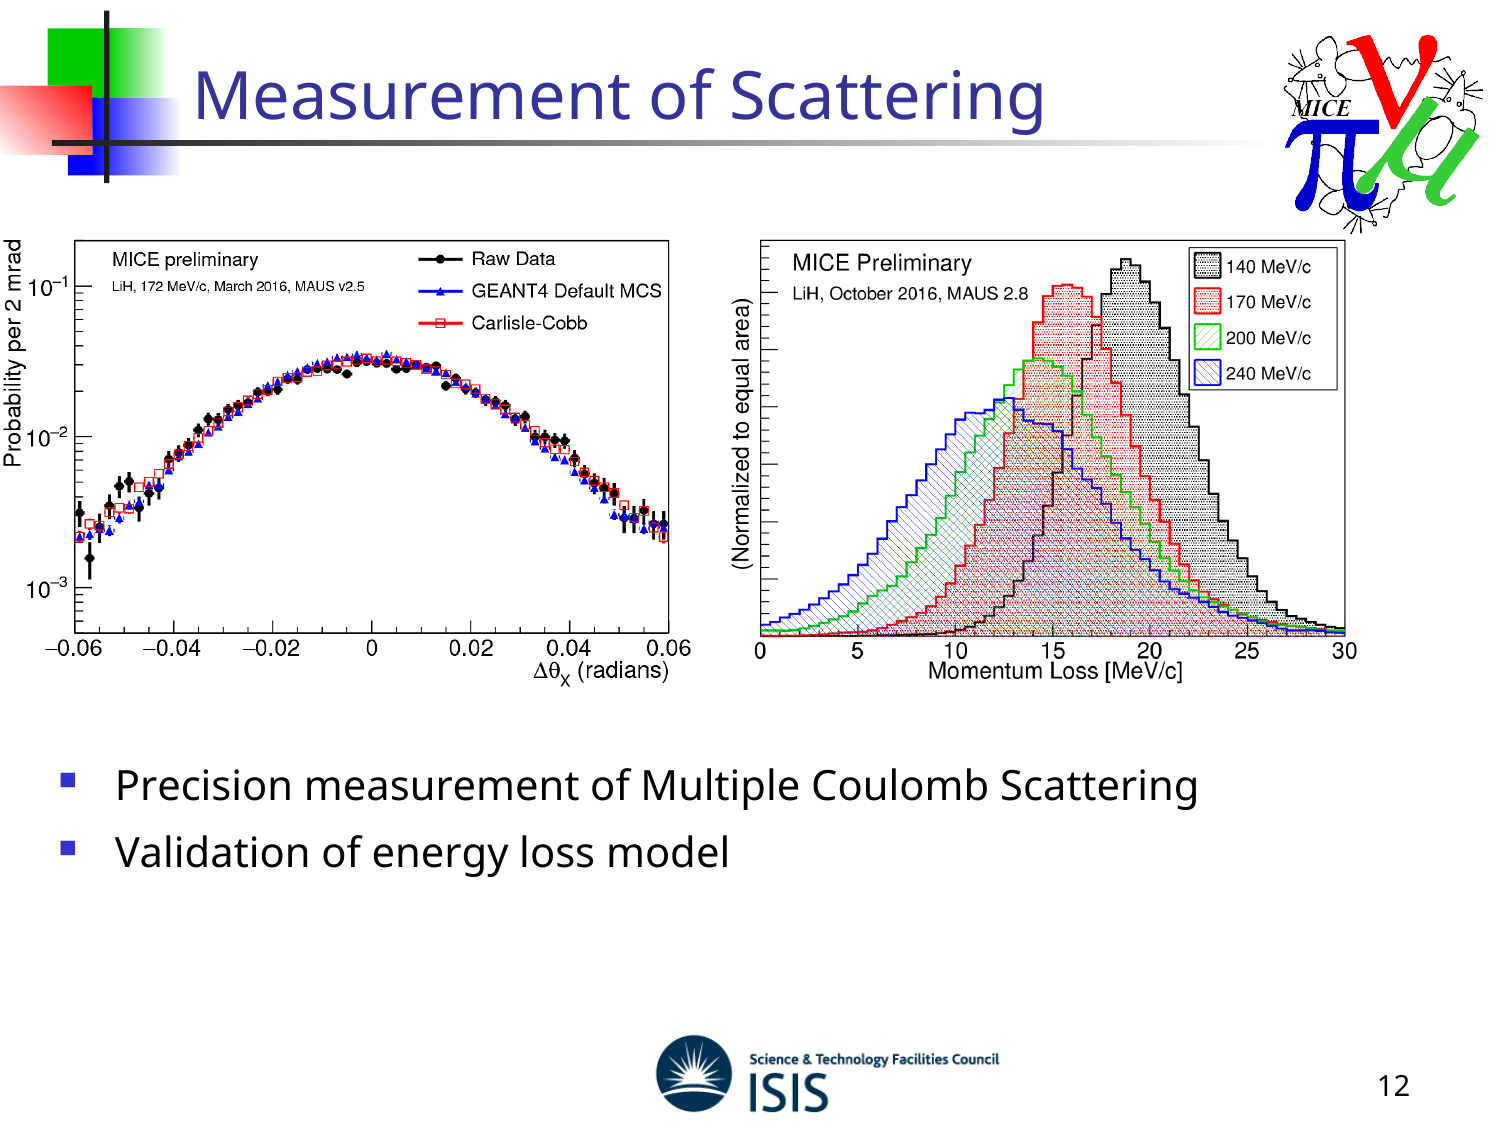

# Measurement of Scattering
Precision measurement of Multiple Coulomb Scattering
Validation of energy loss model
12